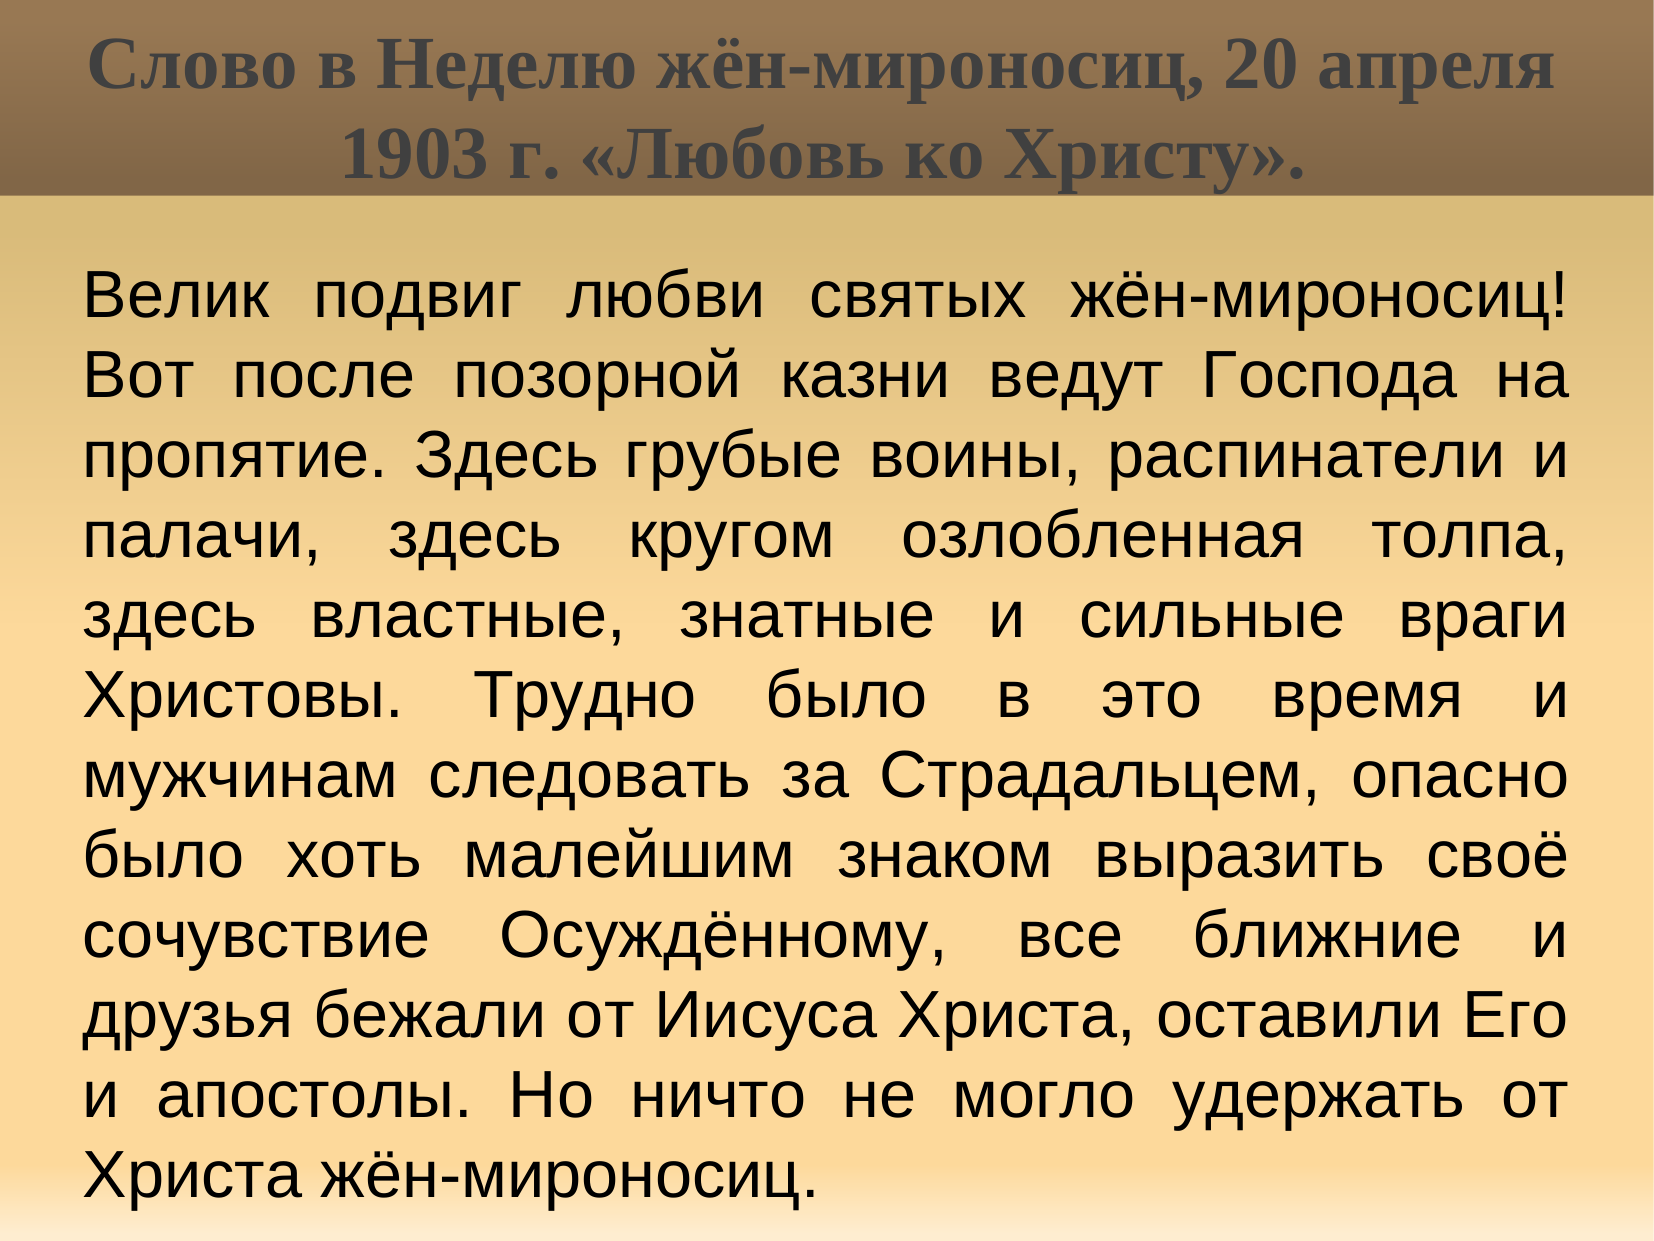

# Слово в Неделю жён-мироносиц, 20 апреля 1903 г. «Любовь ко Христу».
Велик подвиг любви святых жён-мироносиц! Вот после позорной казни ведут Господа на пропятие. Здесь грубые воины, распинатели и палачи, здесь кругом озлобленная толпа, здесь властные, знатные и сильные враги Христовы. Трудно было в это время и мужчинам следовать за Страдальцем, опасно было хоть малейшим знаком выразить своё сочувствие Осуждённому, все ближние и друзья бежали от Иисуса Христа, оставили Его и апостолы. Но ничто не могло удержать от Христа жён-мироносиц.